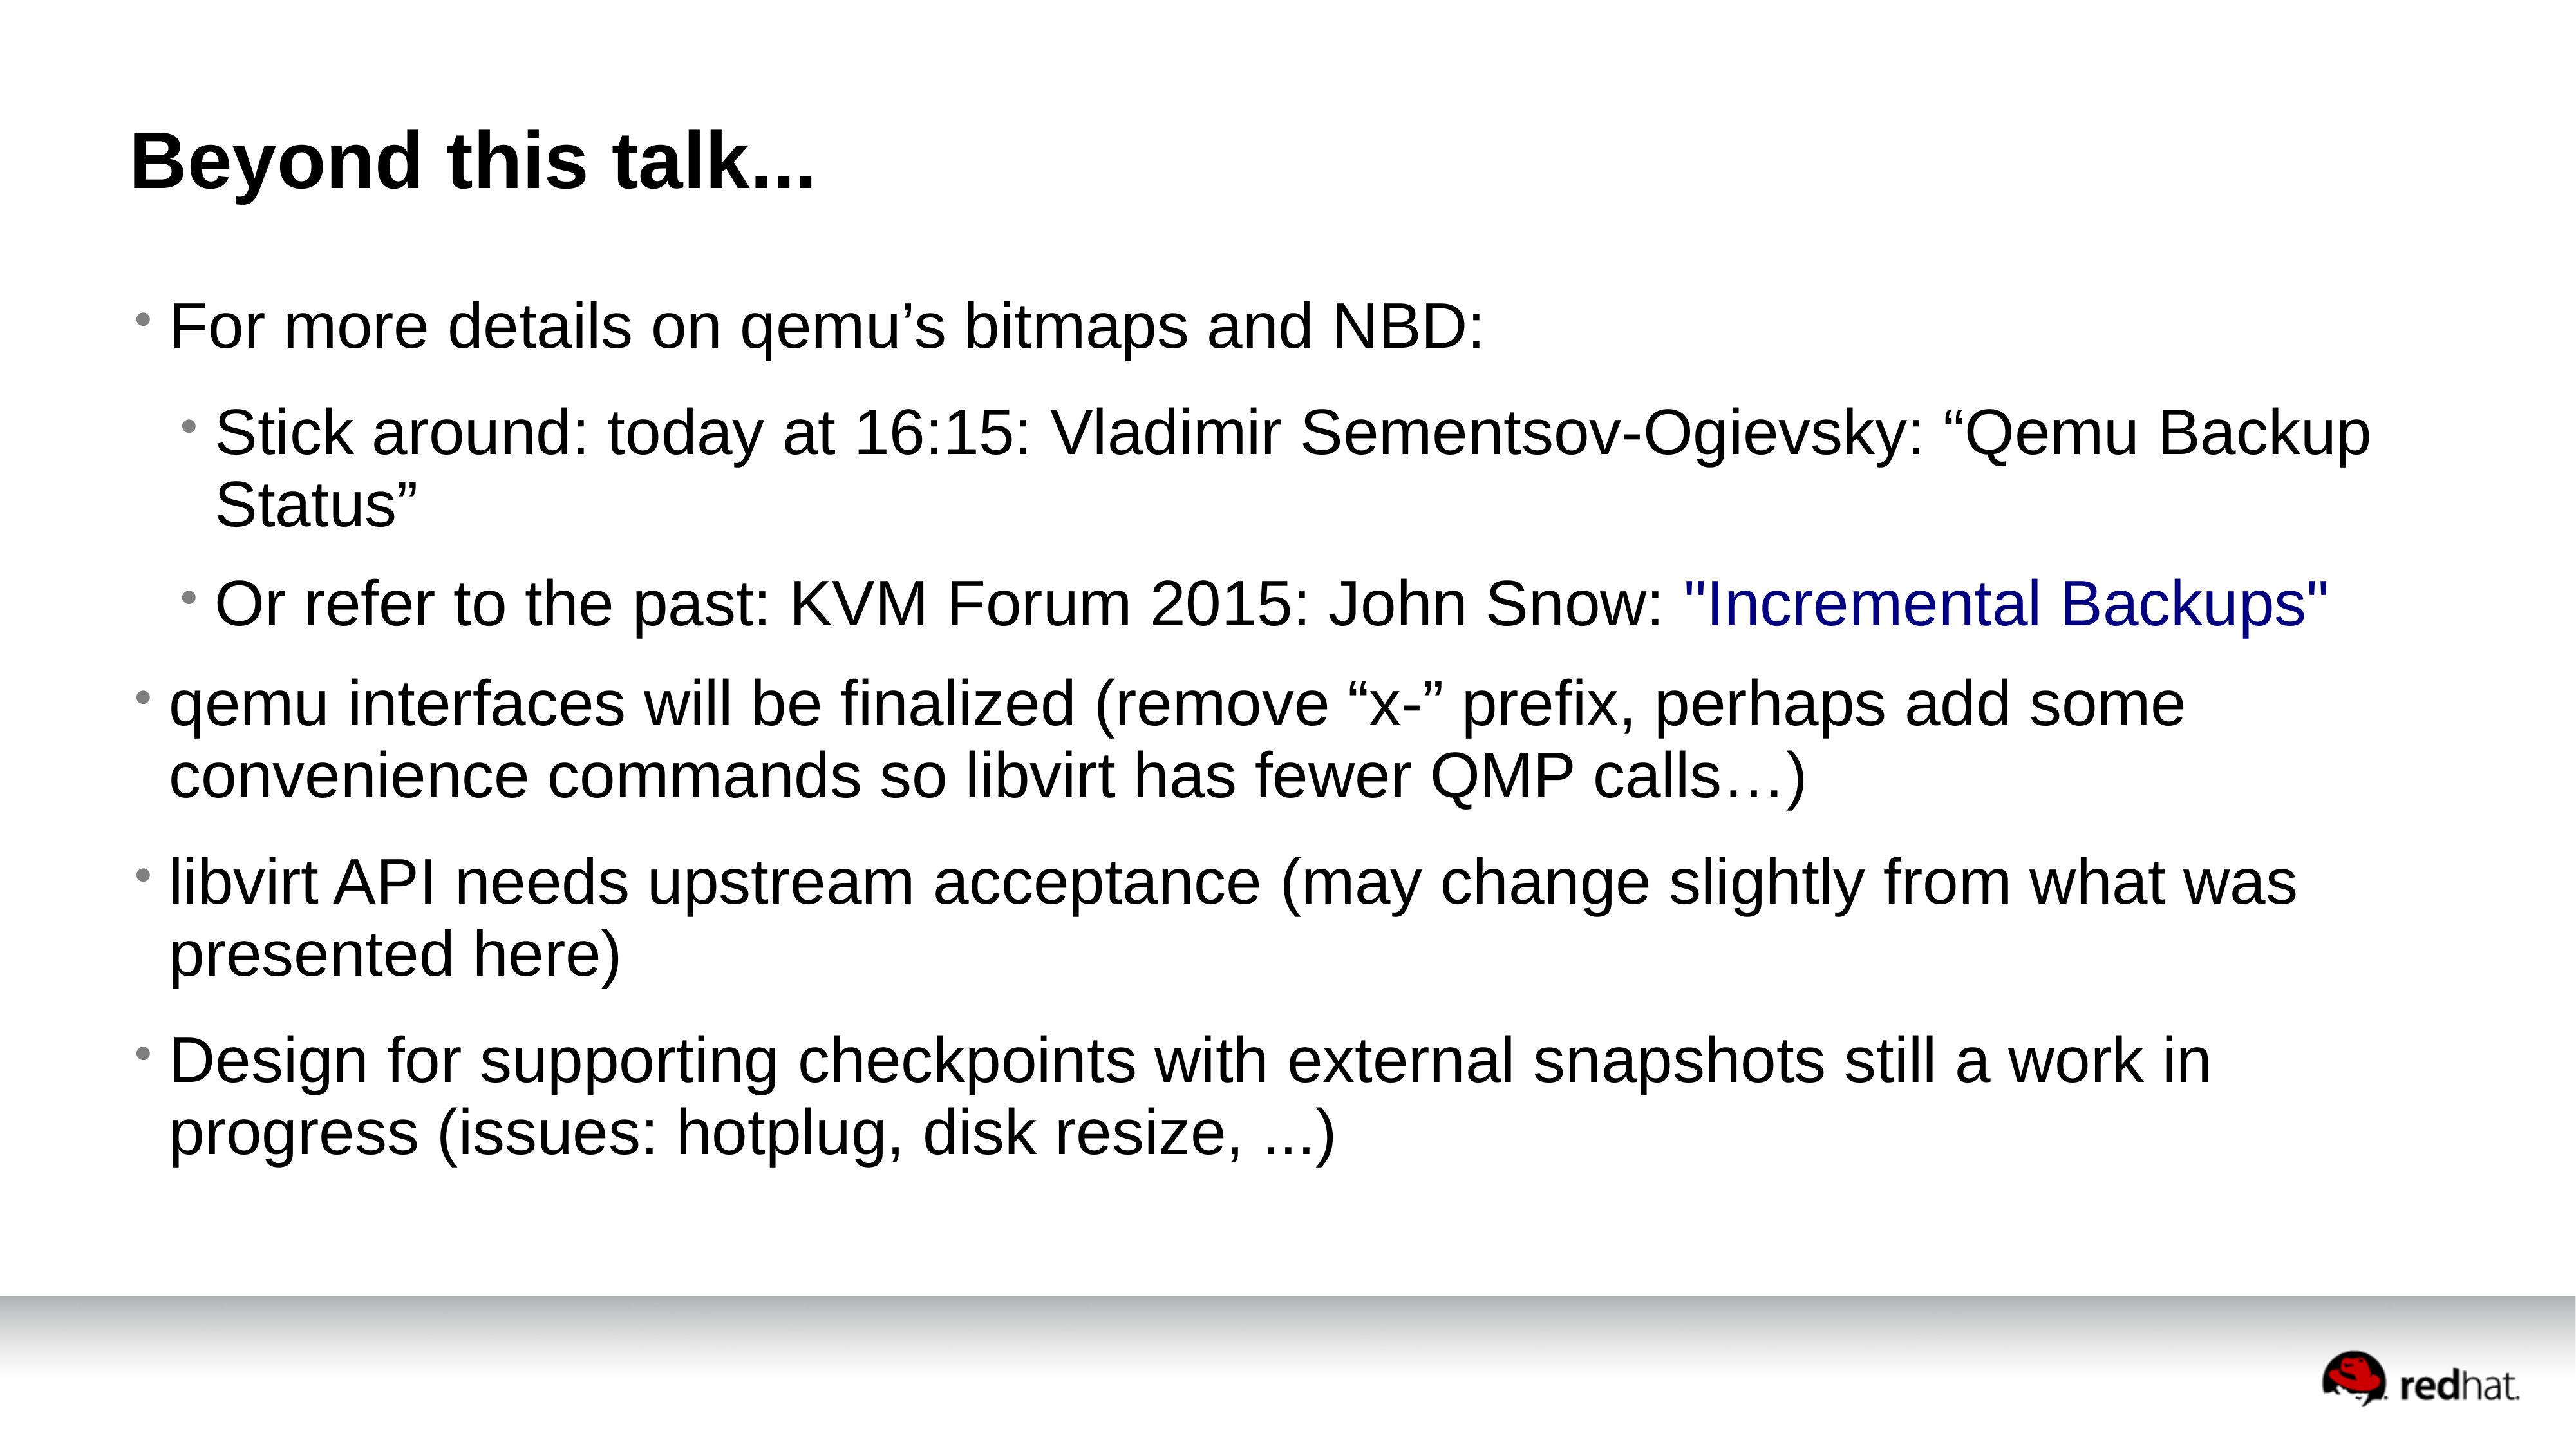

# Beyond this talk...
For more details on qemu’s bitmaps and NBD:
Stick around: today at 16:15: Vladimir Sementsov-Ogievsky: “Qemu Backup Status”
Or refer to the past: KVM Forum 2015: John Snow: "Incremental Backups"
qemu interfaces will be finalized (remove “x-” prefix, perhaps add some convenience commands so libvirt has fewer QMP calls…)
libvirt API needs upstream acceptance (may change slightly from what was presented here)
Design for supporting checkpoints with external snapshots still a work in progress (issues: hotplug, disk resize, ...)